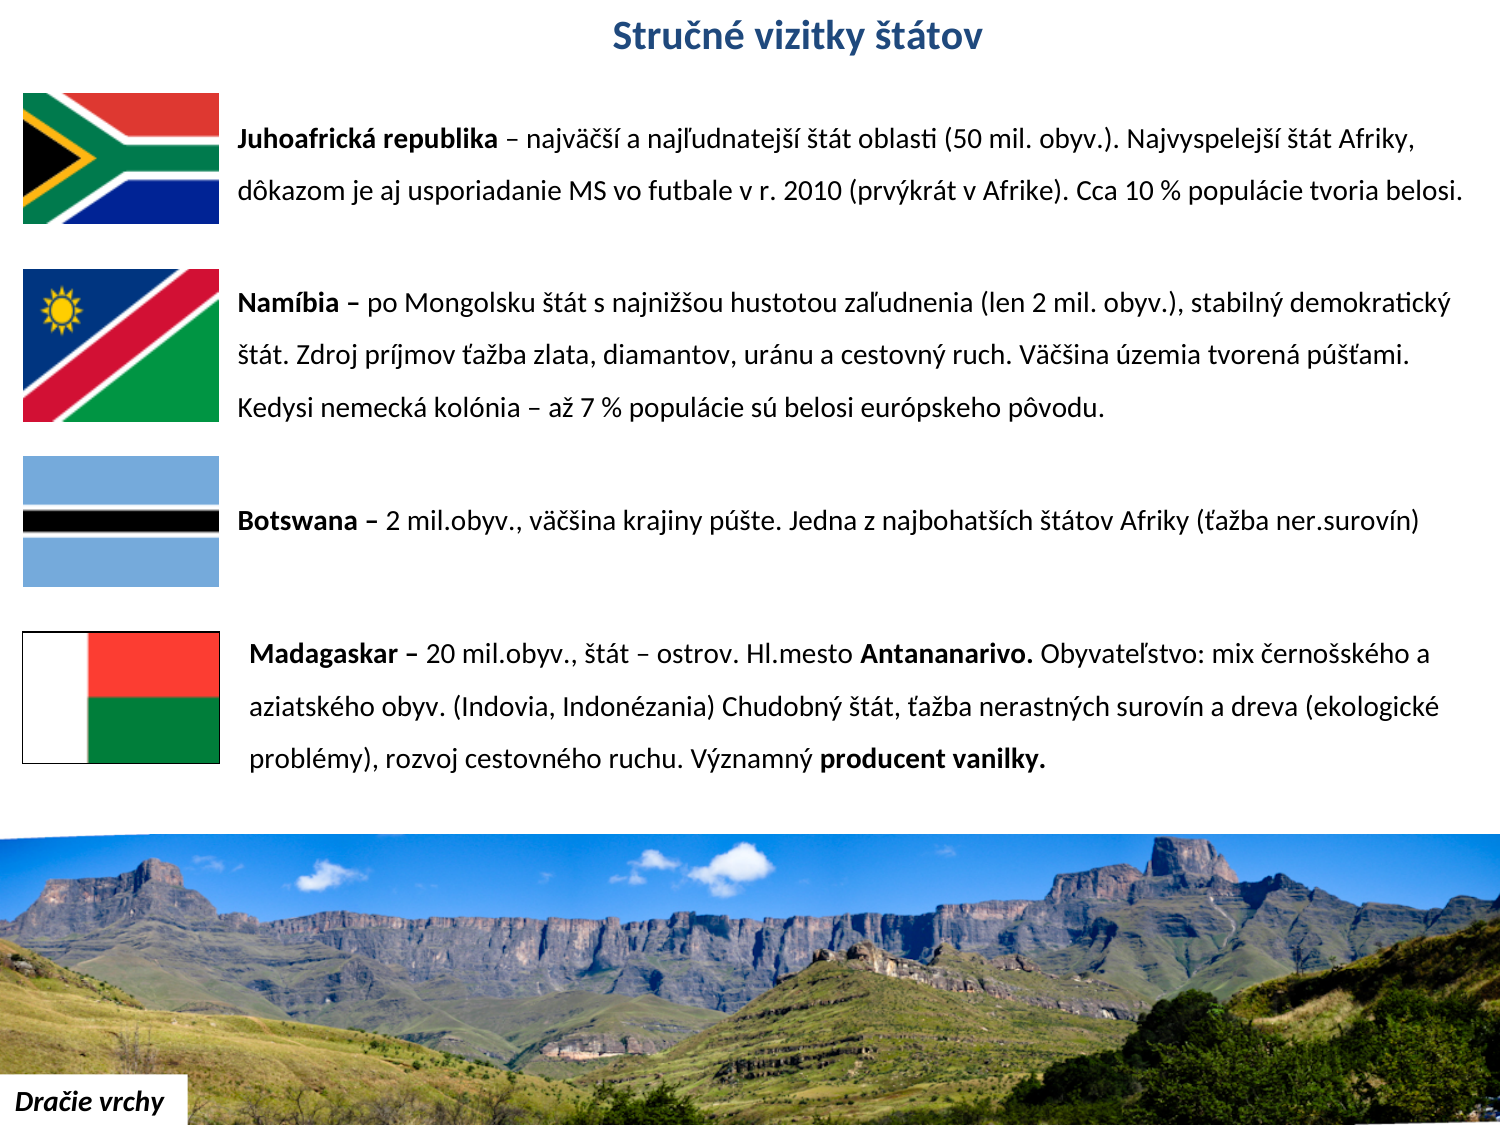

Stručné vizitky štátov
Juhoafrická republika – najväčší a najľudnatejší štát oblasti (50 mil. obyv.). Najvyspelejší štát Afriky, dôkazom je aj usporiadanie MS vo futbale v r. 2010 (prvýkrát v Afrike). Cca 10 % populácie tvoria belosi.
Namíbia – po Mongolsku štát s najnižšou hustotou zaľudnenia (len 2 mil. obyv.), stabilný demokratický štát. Zdroj príjmov ťažba zlata, diamantov, uránu a cestovný ruch. Väčšina územia tvorená púšťami. Kedysi nemecká kolónia – až 7 % populácie sú belosi európskeho pôvodu.
Botswana – 2 mil.obyv., väčšina krajiny púšte. Jedna z najbohatších štátov Afriky (ťažba ner.surovín)
Madagaskar – 20 mil.obyv., štát – ostrov. Hl.mesto Antananarivo. Obyvateľstvo: mix černošského a aziatského obyv. (Indovia, Indonézania) Chudobný štát, ťažba nerastných surovín a dreva (ekologické problémy), rozvoj cestovného ruchu. Významný producent vanilky.
Dračie vrchy